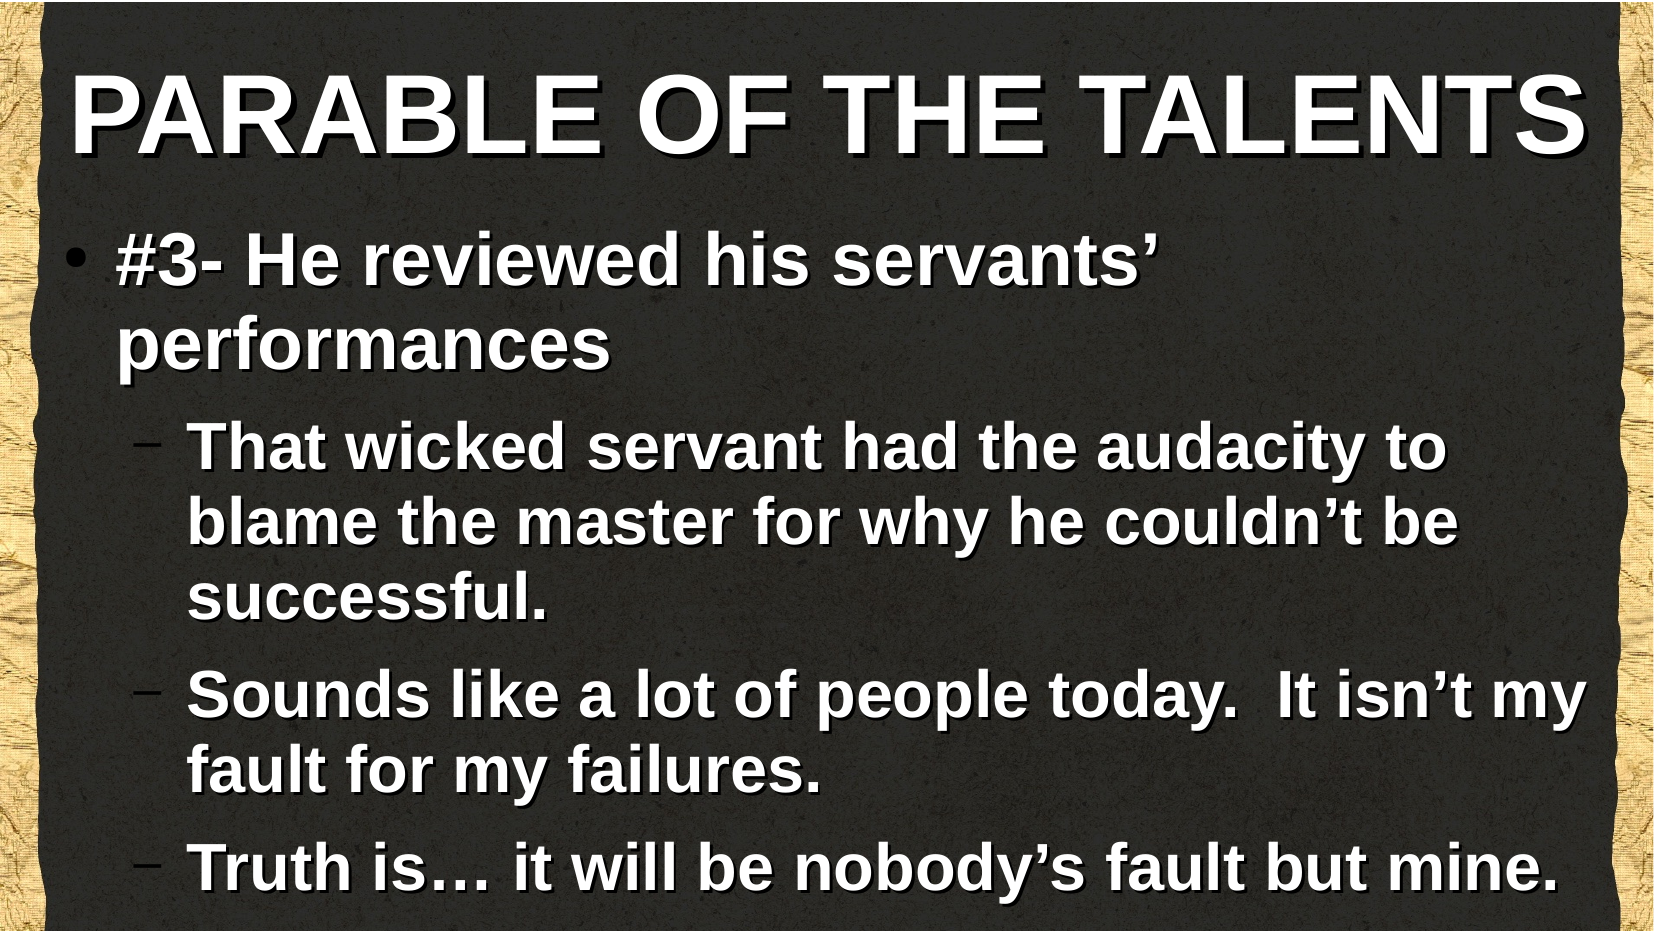

# PARABLE OF THE TALENTS
#3- He reviewed his servants’ performances
That wicked servant had the audacity to blame the master for why he couldn’t be successful.
Sounds like a lot of people today. It isn’t my fault for my failures.
Truth is… it will be nobody’s fault but mine.